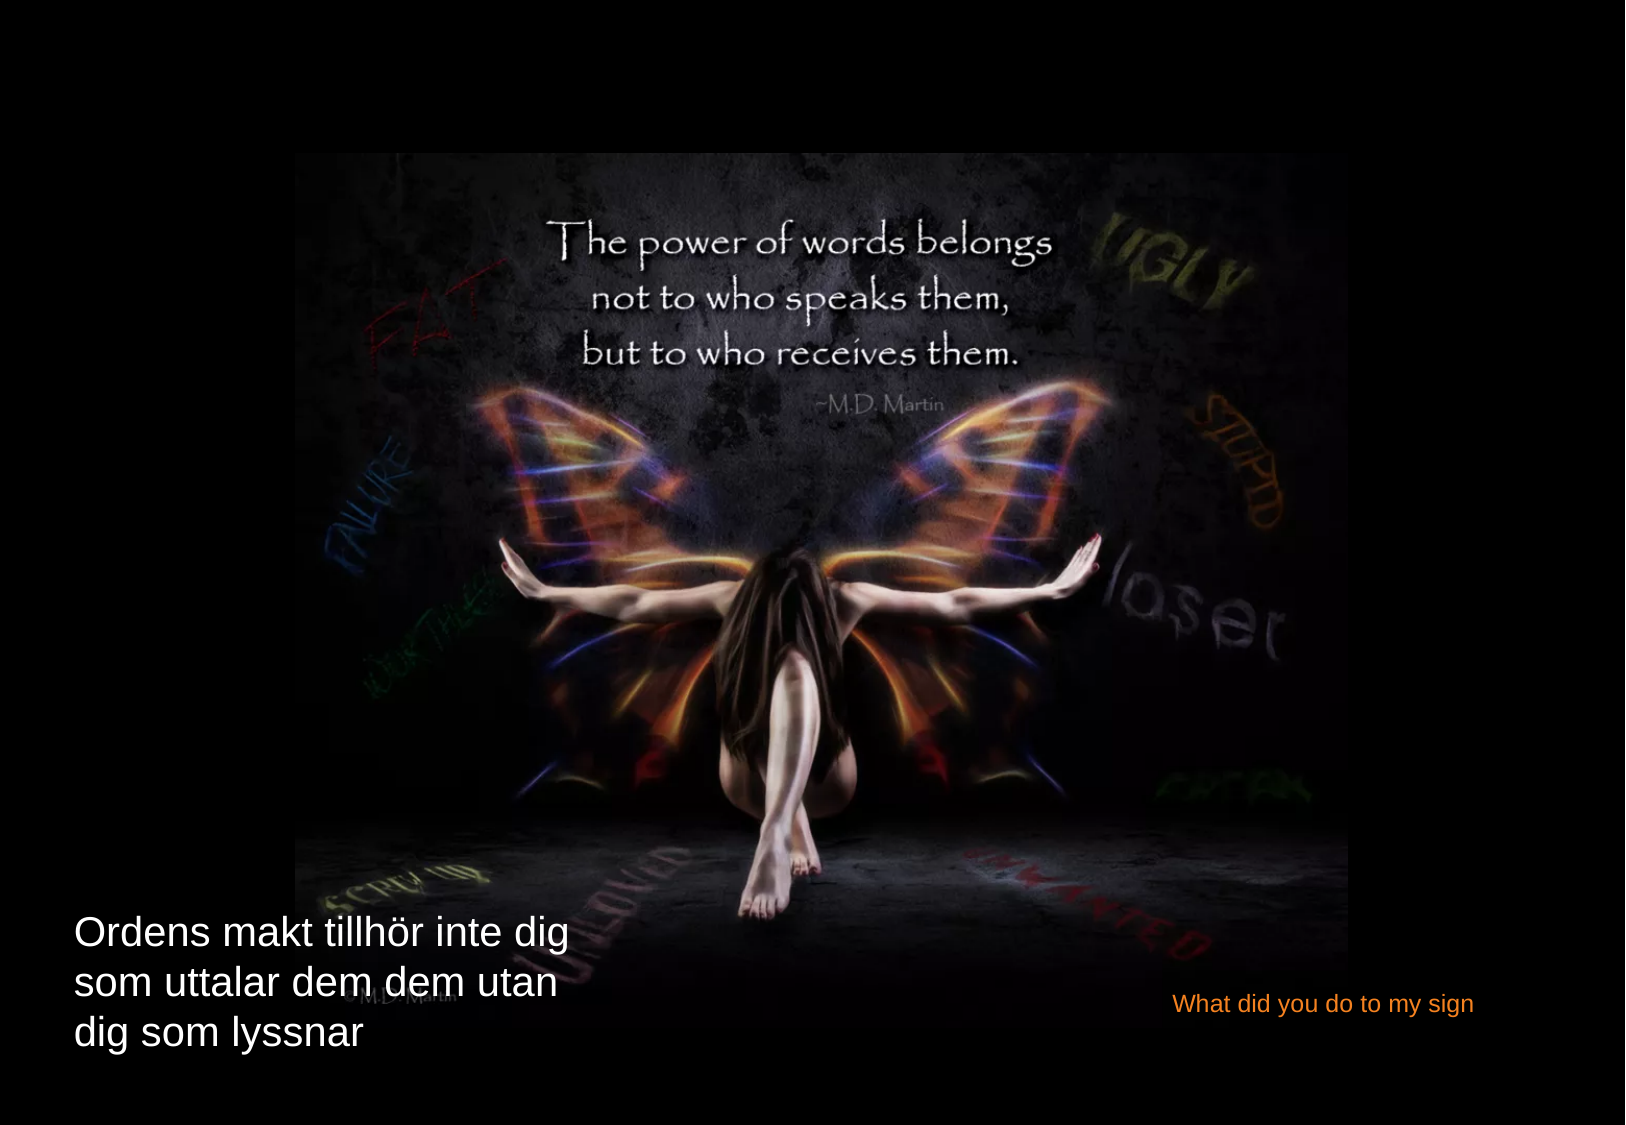

Ordens makt tillhör inte dig som uttalar dem dem utan dig som lyssnar
What did you do to my sign